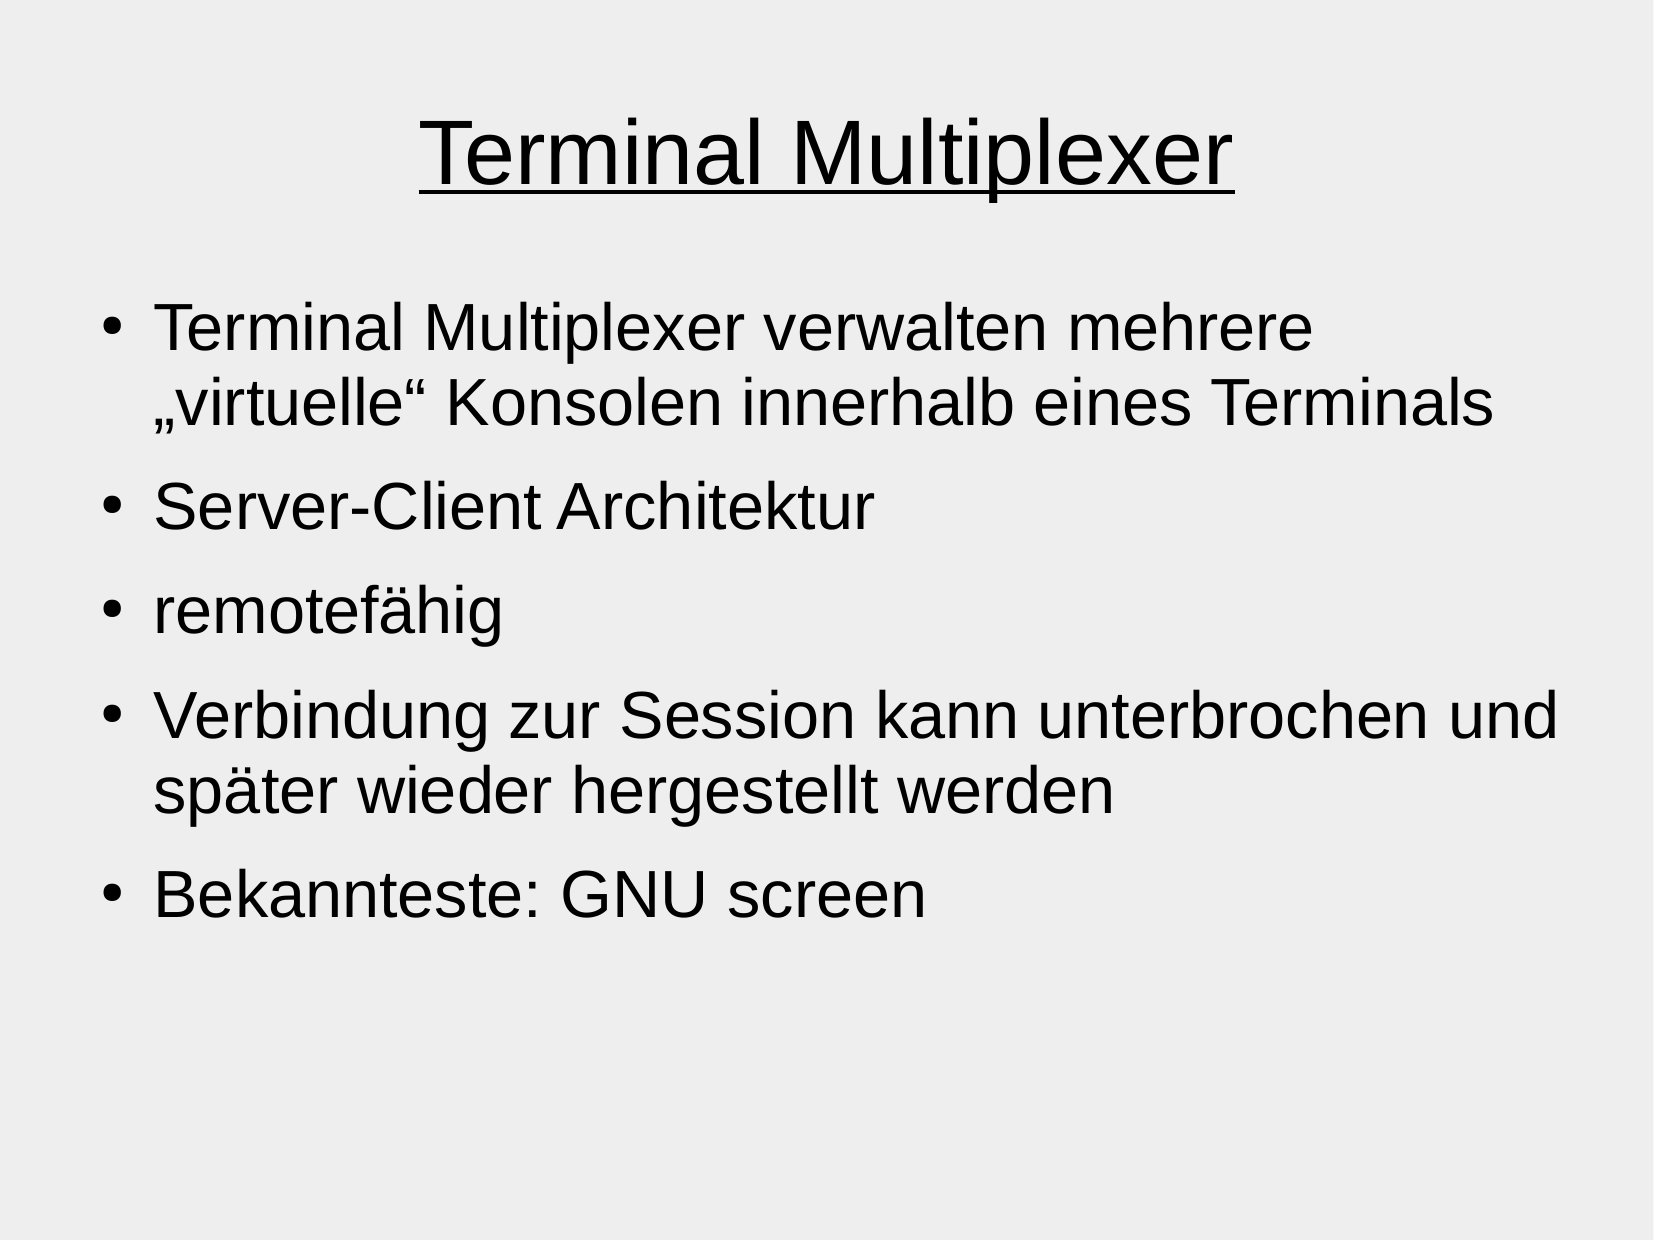

# Terminal Multiplexer
Terminal Multiplexer verwalten mehrere „virtuelle“ Konsolen innerhalb eines Terminals
Server-Client Architektur
remotefähig
Verbindung zur Session kann unterbrochen und später wieder hergestellt werden
Bekannteste: GNU screen